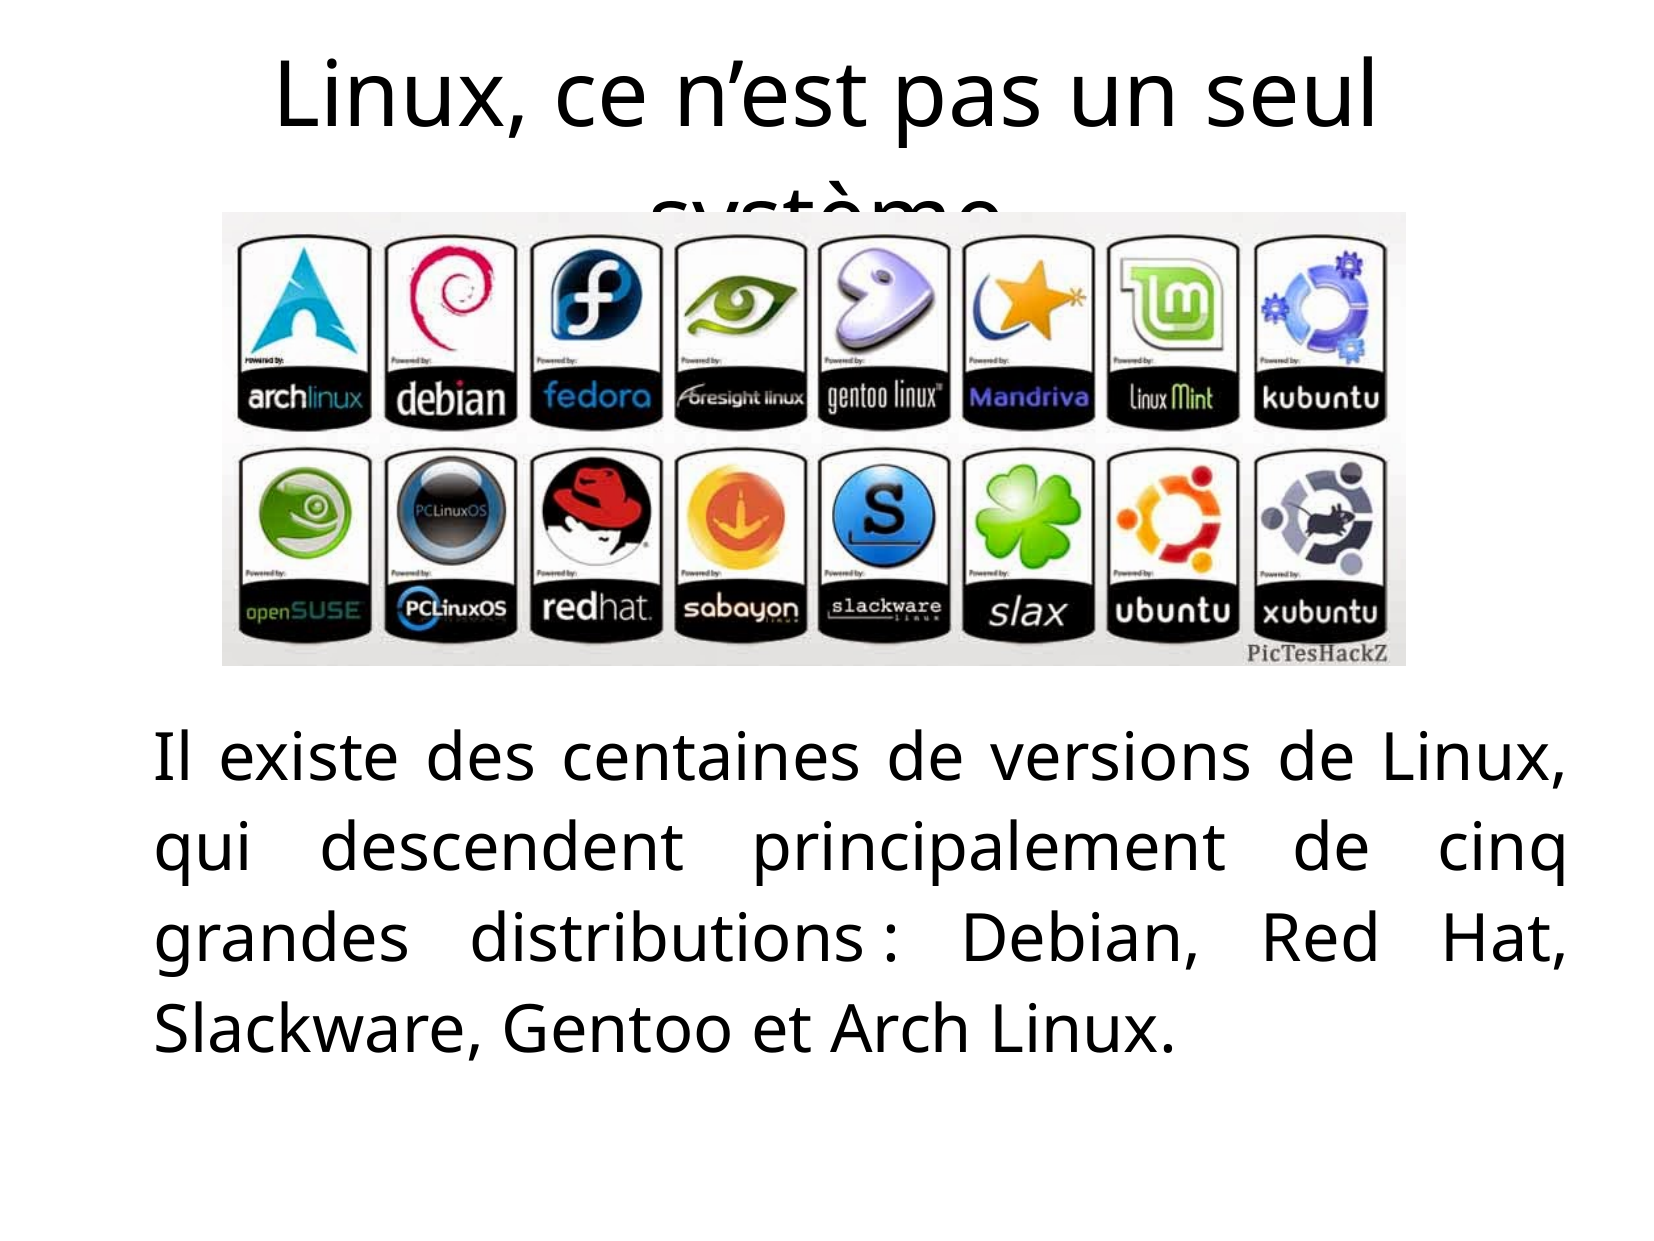

# Linux, ce n’est pas un seul système
Il existe des centaines de versions de Linux, qui descendent principalement de cinq grandes distributions : Debian, Red Hat, Slackware, Gentoo et Arch Linux.